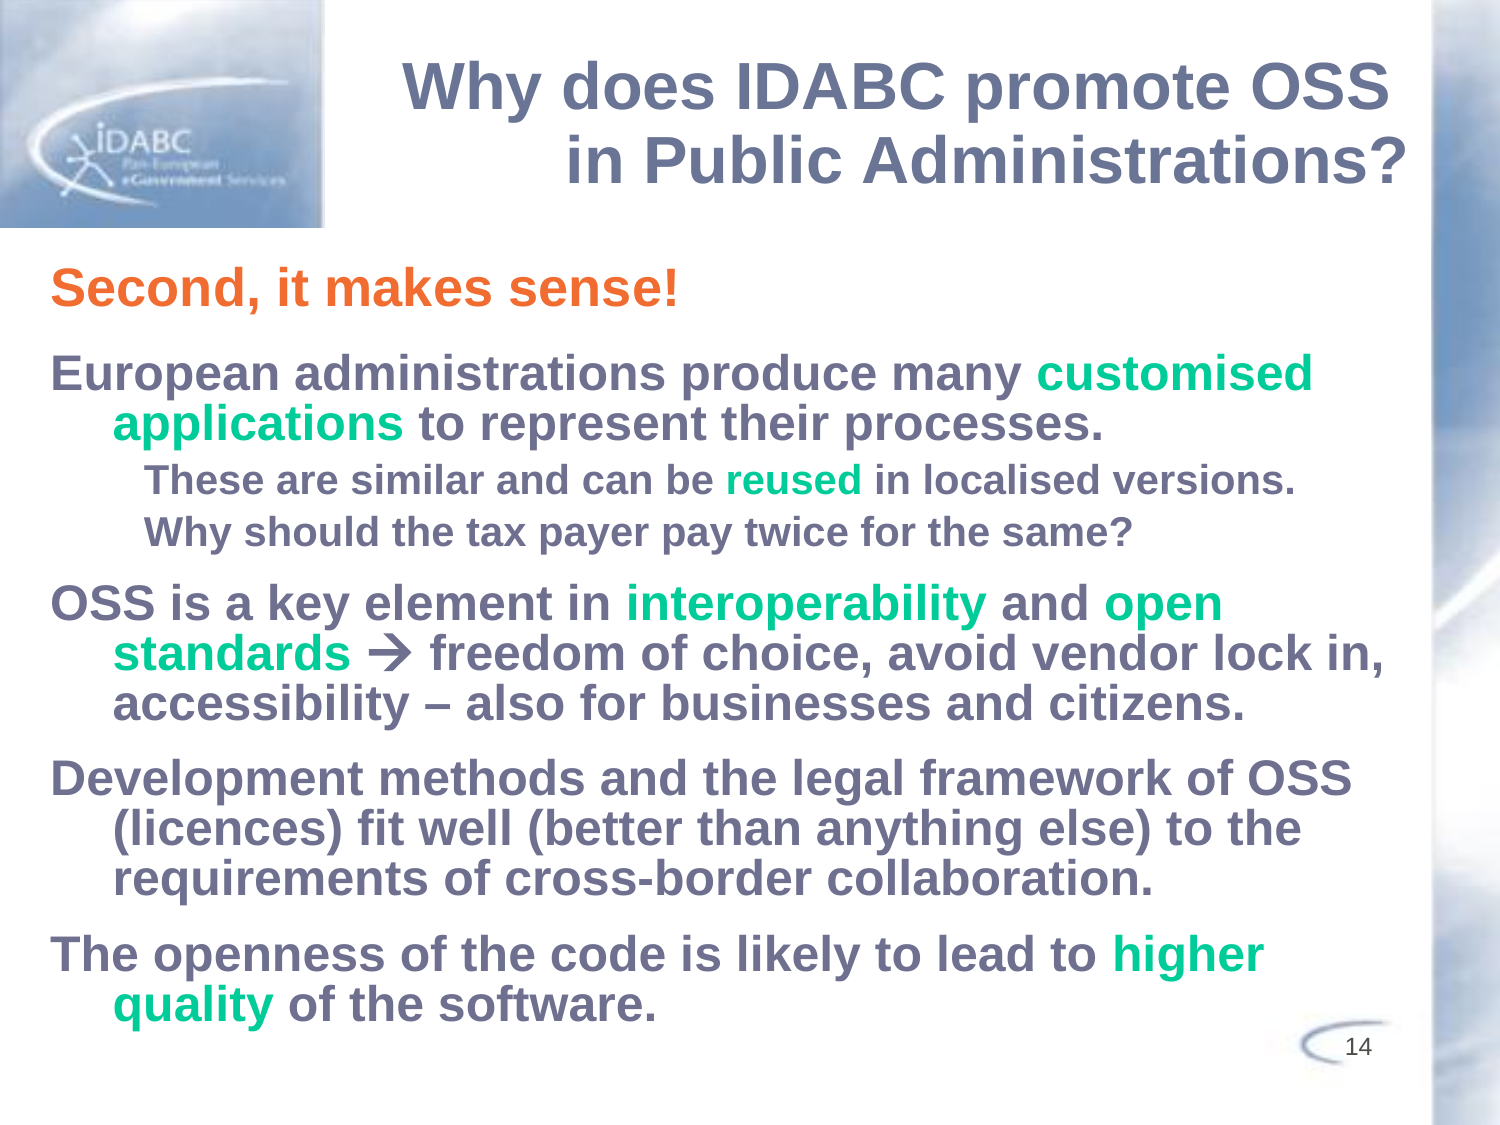

# Why does IDABC promote OSS in Public Administrations?
Second, it makes sense!
European administrations produce many customised applications to represent their processes.
These are similar and can be reused in localised versions.
Why should the tax payer pay twice for the same?
OSS is a key element in interoperability and open standards  freedom of choice, avoid vendor lock in, accessibility – also for businesses and citizens.
Development methods and the legal framework of OSS (licences) fit well (better than anything else) to the requirements of cross-border collaboration.
The openness of the code is likely to lead to higher quality of the software.
14